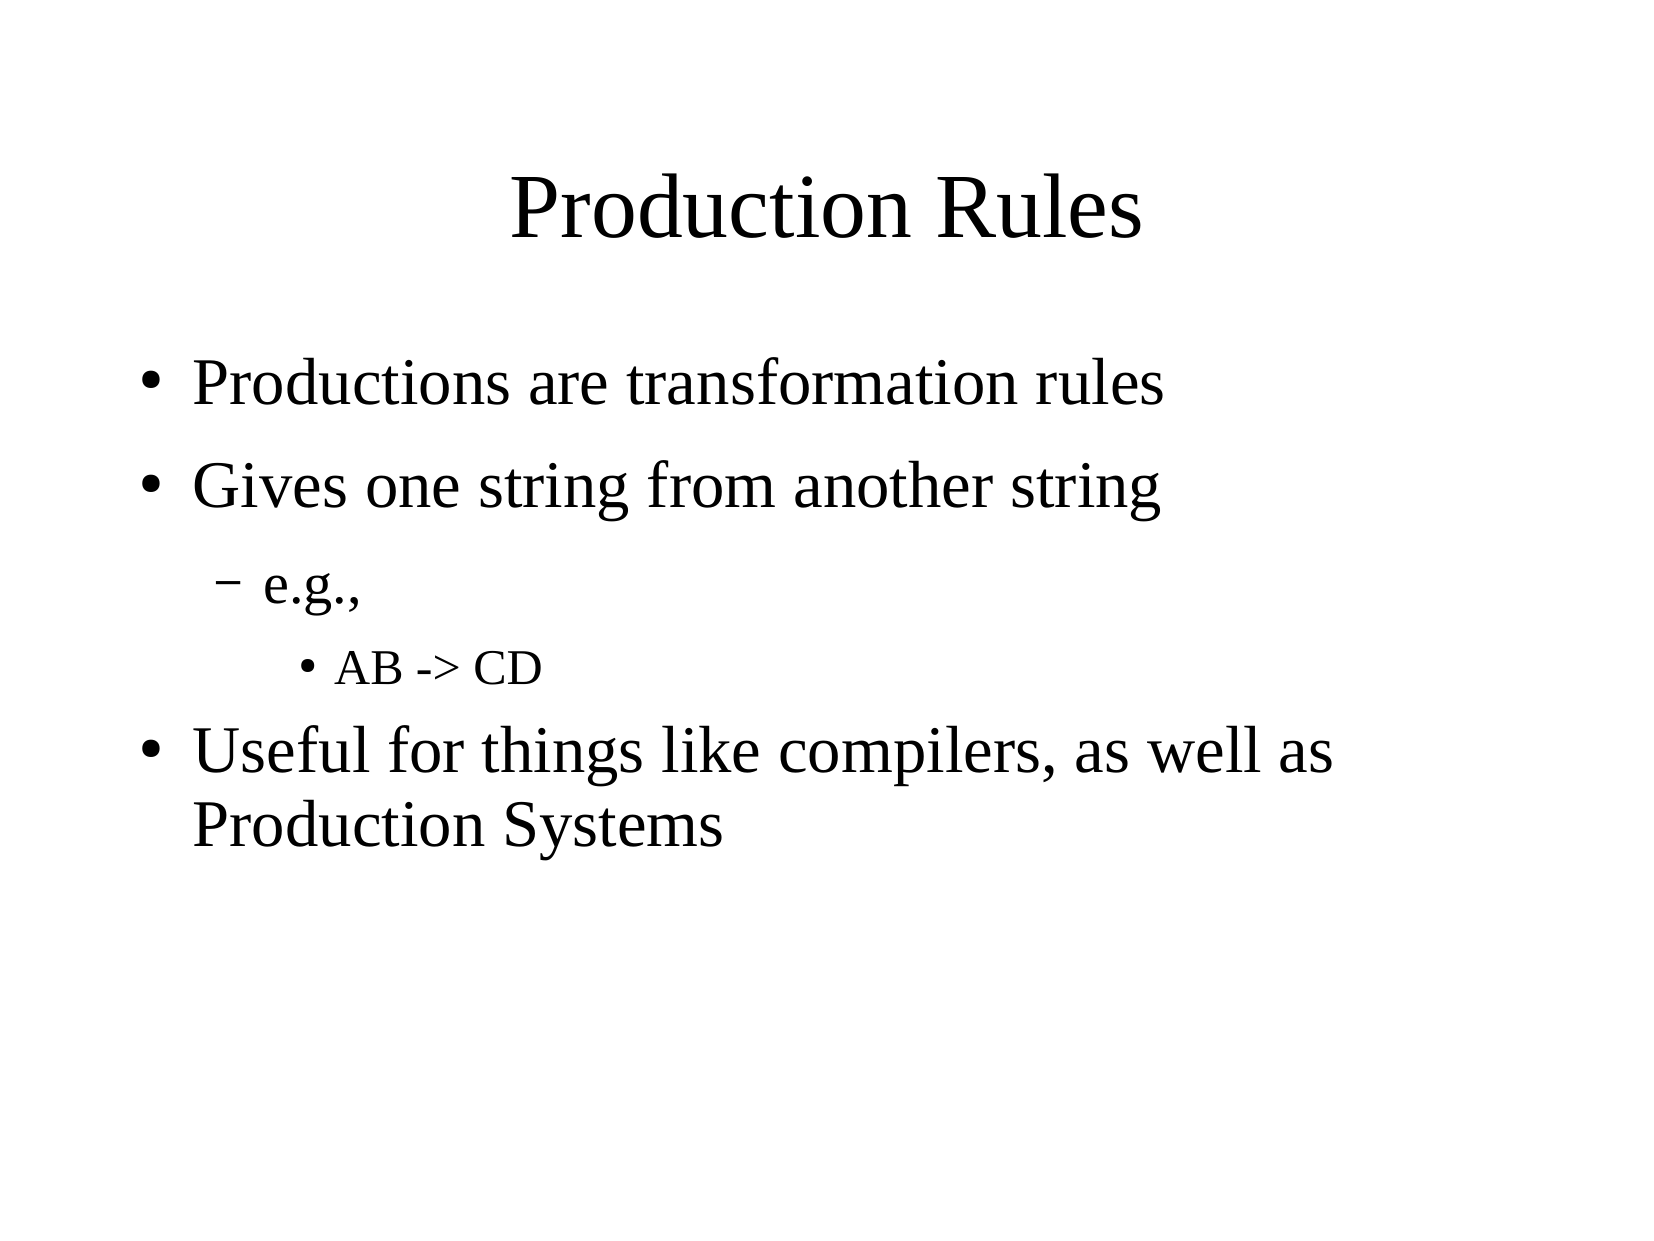

# Production Rules
Productions are transformation rules
Gives one string from another string
e.g.,
AB -> CD
Useful for things like compilers, as well as Production Systems